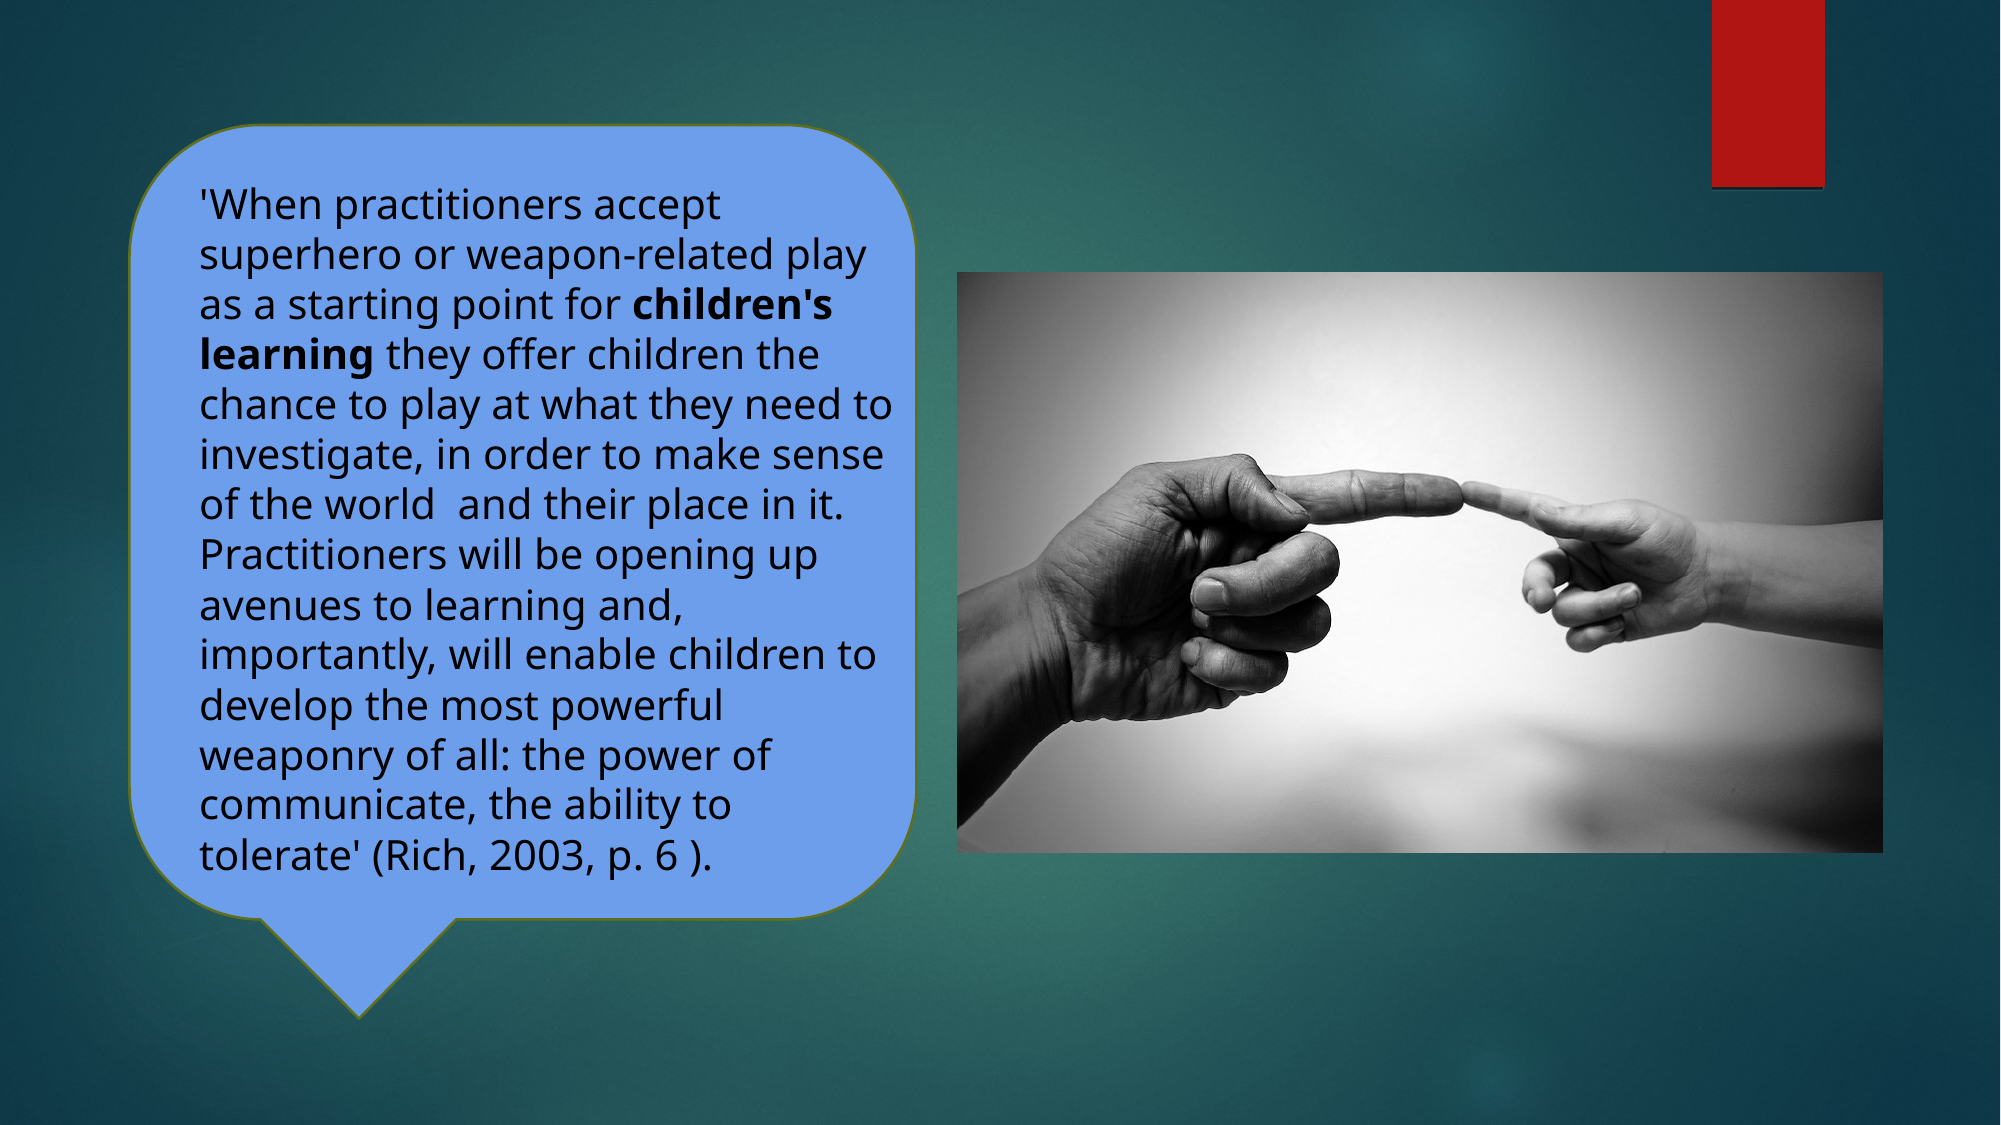

'When practitioners accept superhero or weapon-related play as a starting point for children's learning they offer children the chance to play at what they need to investigate, in order to make sense of the world and their place in it. Practitioners will be opening up avenues to learning and, importantly, will enable children to develop the most powerful weaponry of all: the power of communicate, the ability to tolerate' (Rich, 2003, p. 6 ).